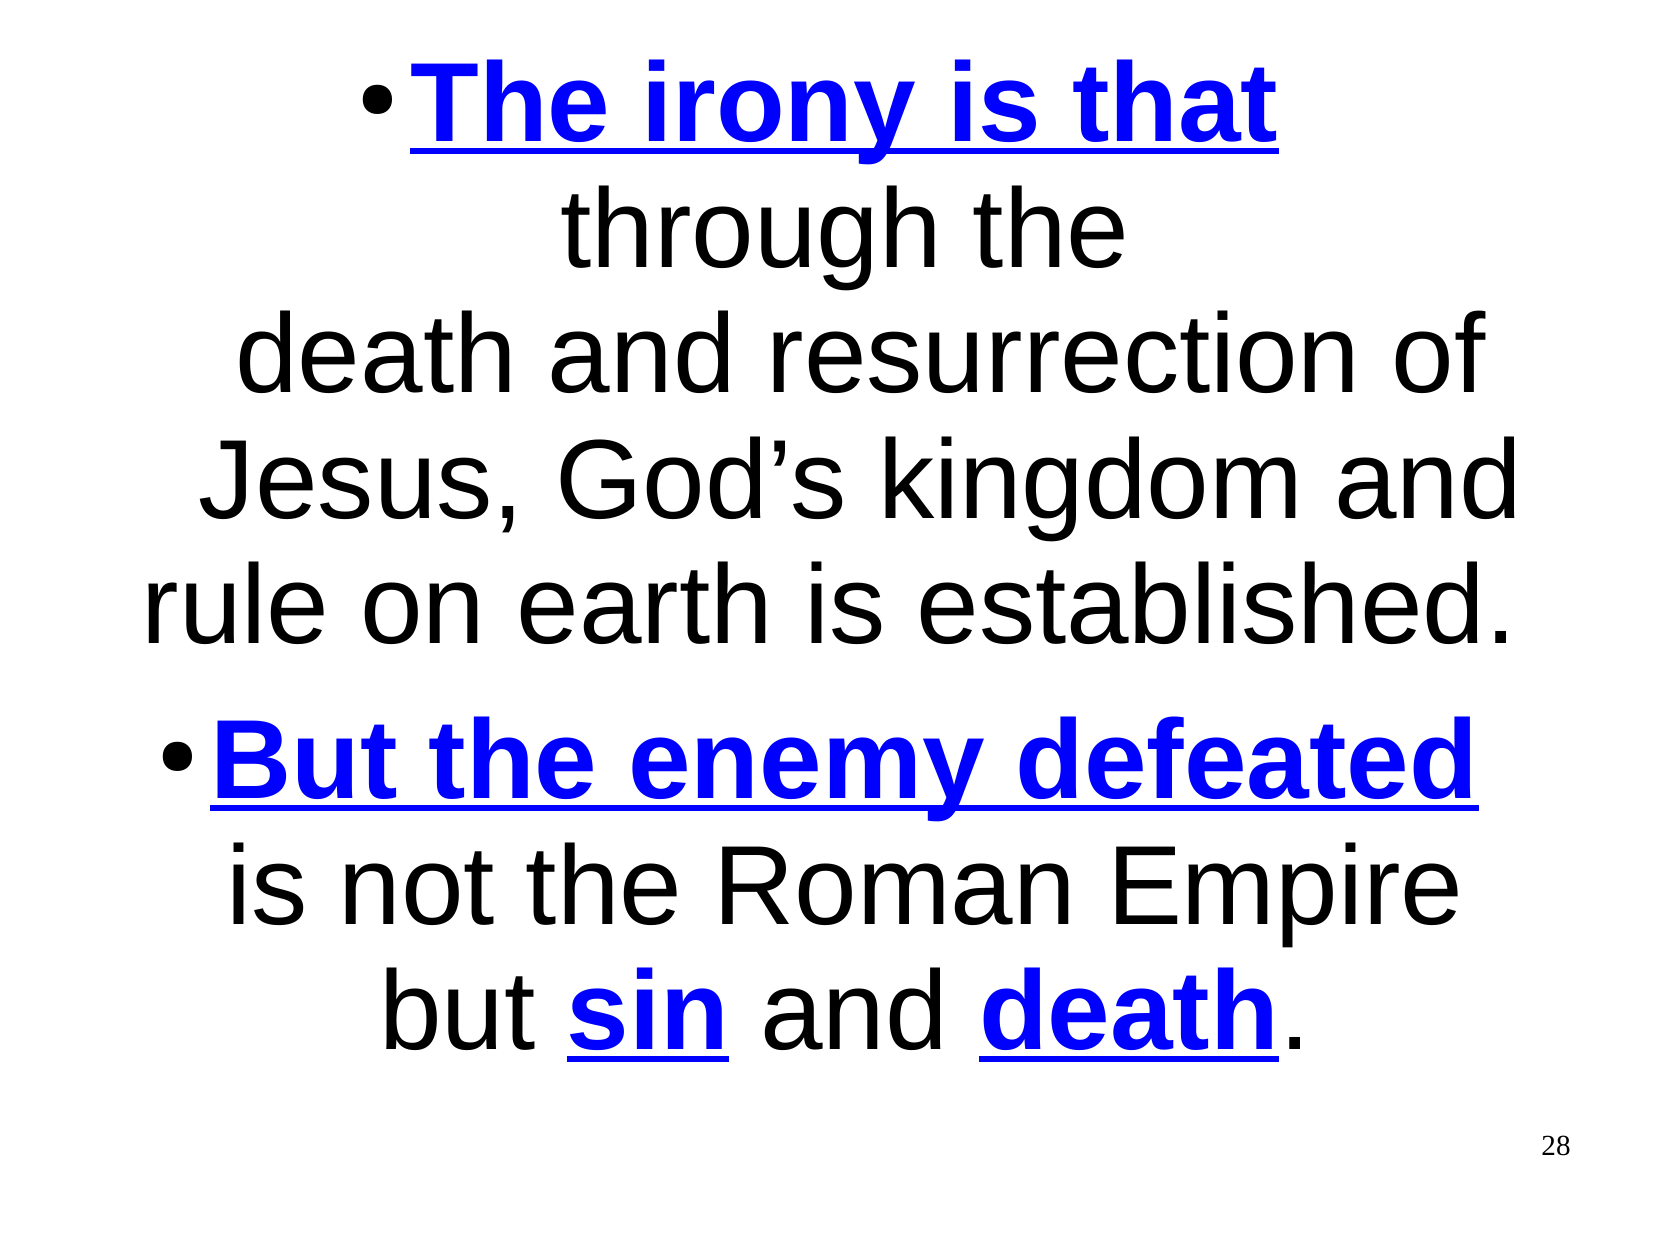

# The irony is that through the death and resurrection of Jesus, God’s kingdom and rule on earth is established.
But the enemy defeated
is not the Roman Empire
but sin and death.
28